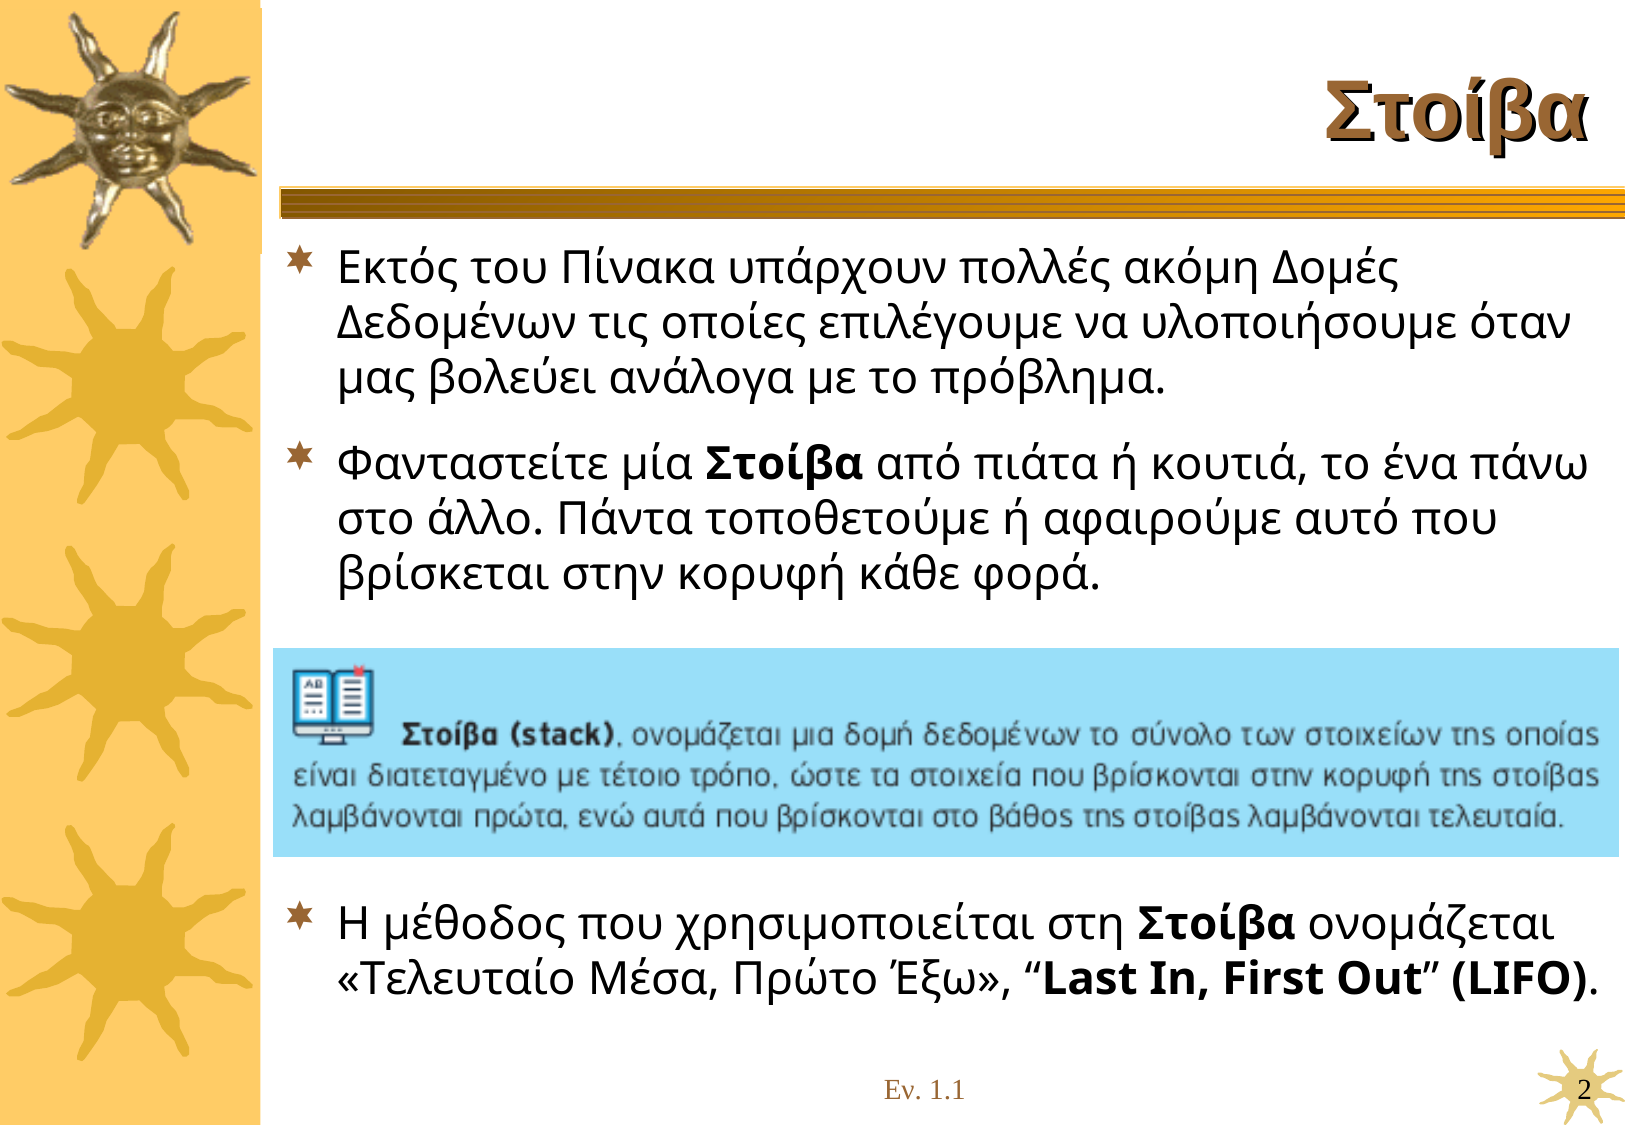

Στοίβα
Εκτός του Πίνακα υπάρχουν πολλές ακόμη Δομές Δεδομένων τις οποίες επιλέγουμε να υλοποιήσουμε όταν μας βολεύει ανάλογα με το πρόβλημα.
Φανταστείτε μία Στοίβα από πιάτα ή κουτιά, το ένα πάνω στο άλλο. Πάντα τοποθετούμε ή αφαιρούμε αυτό που βρίσκεται στην κορυφή κάθε φορά.
Η μέθοδος που χρησιμοποιείται στη Στοίβα ονομάζεται «Τελευταίο Μέσα, Πρώτο Έξω», “Last In, First Out” (LIFO).
Εν. 1.1
2